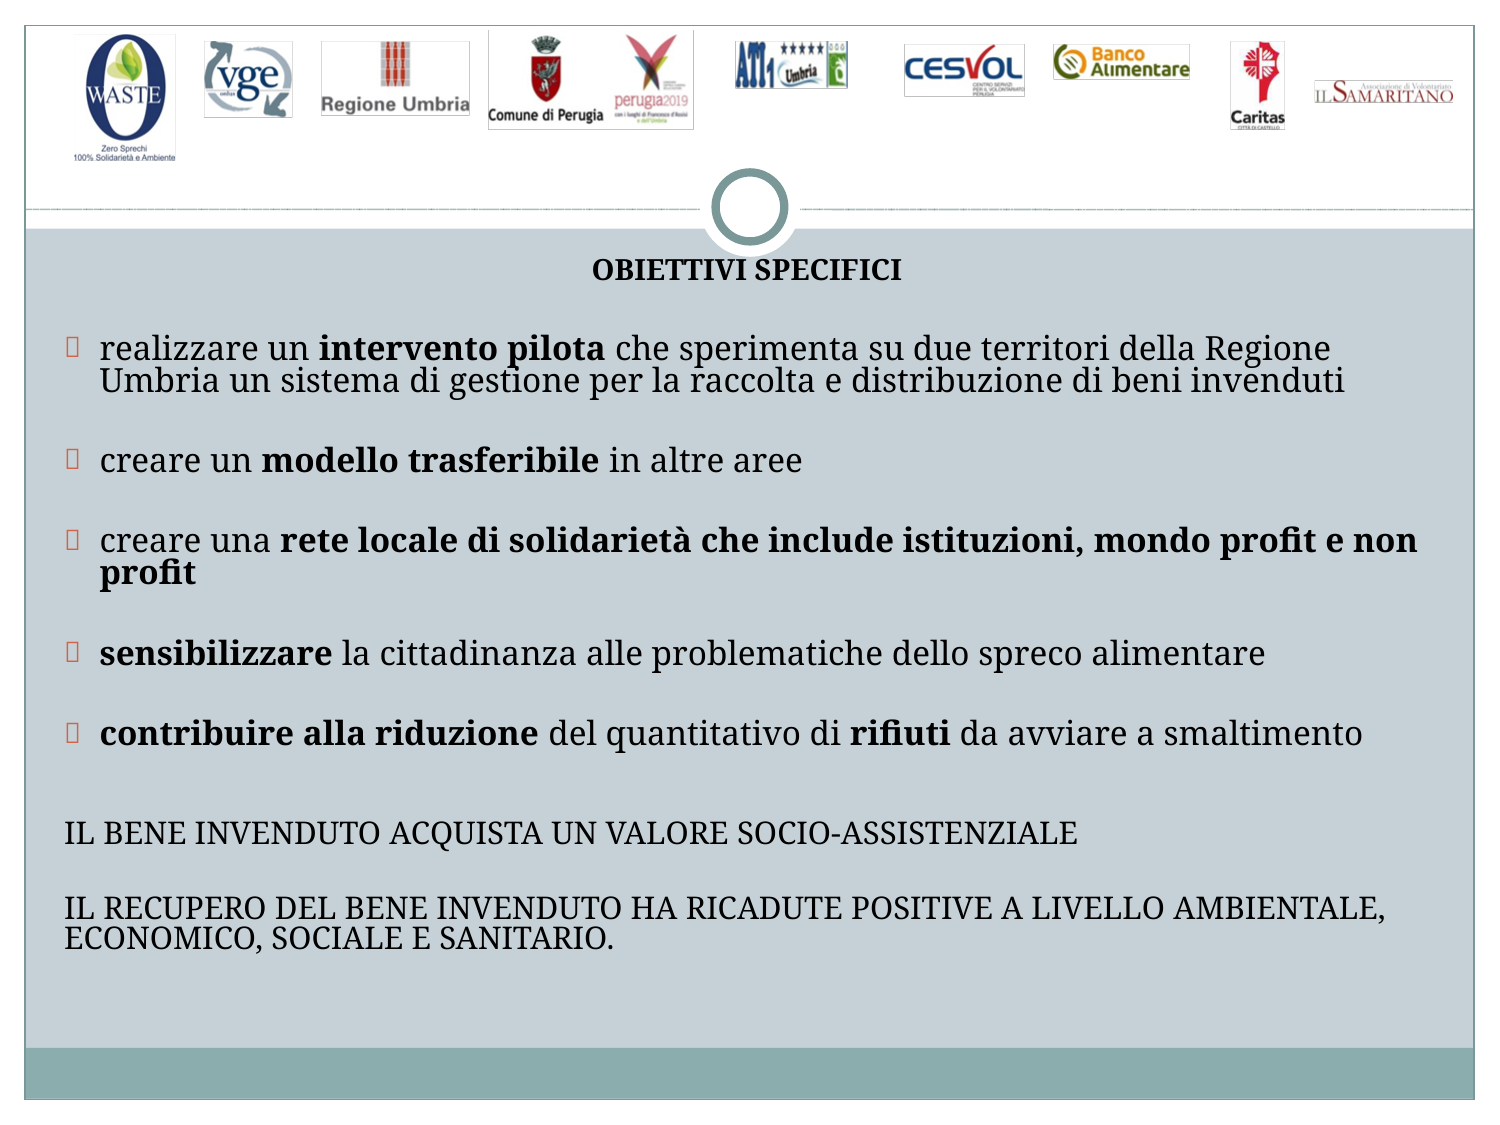

OBIETTIVI SPECIFICI
realizzare un intervento pilota che sperimenta su due territori della Regione Umbria un sistema di gestione per la raccolta e distribuzione di beni invenduti
creare un modello trasferibile in altre aree
creare una rete locale di solidarietà che include istituzioni, mondo profit e non profit
sensibilizzare la cittadinanza alle problematiche dello spreco alimentare
contribuire alla riduzione del quantitativo di rifiuti da avviare a smaltimento
IL BENE INVENDUTO ACQUISTA UN VALORE SOCIO-ASSISTENZIALE
IL RECUPERO DEL BENE INVENDUTO HA RICADUTE POSITIVE A LIVELLO AMBIENTALE, ECONOMICO, SOCIALE E SANITARIO.